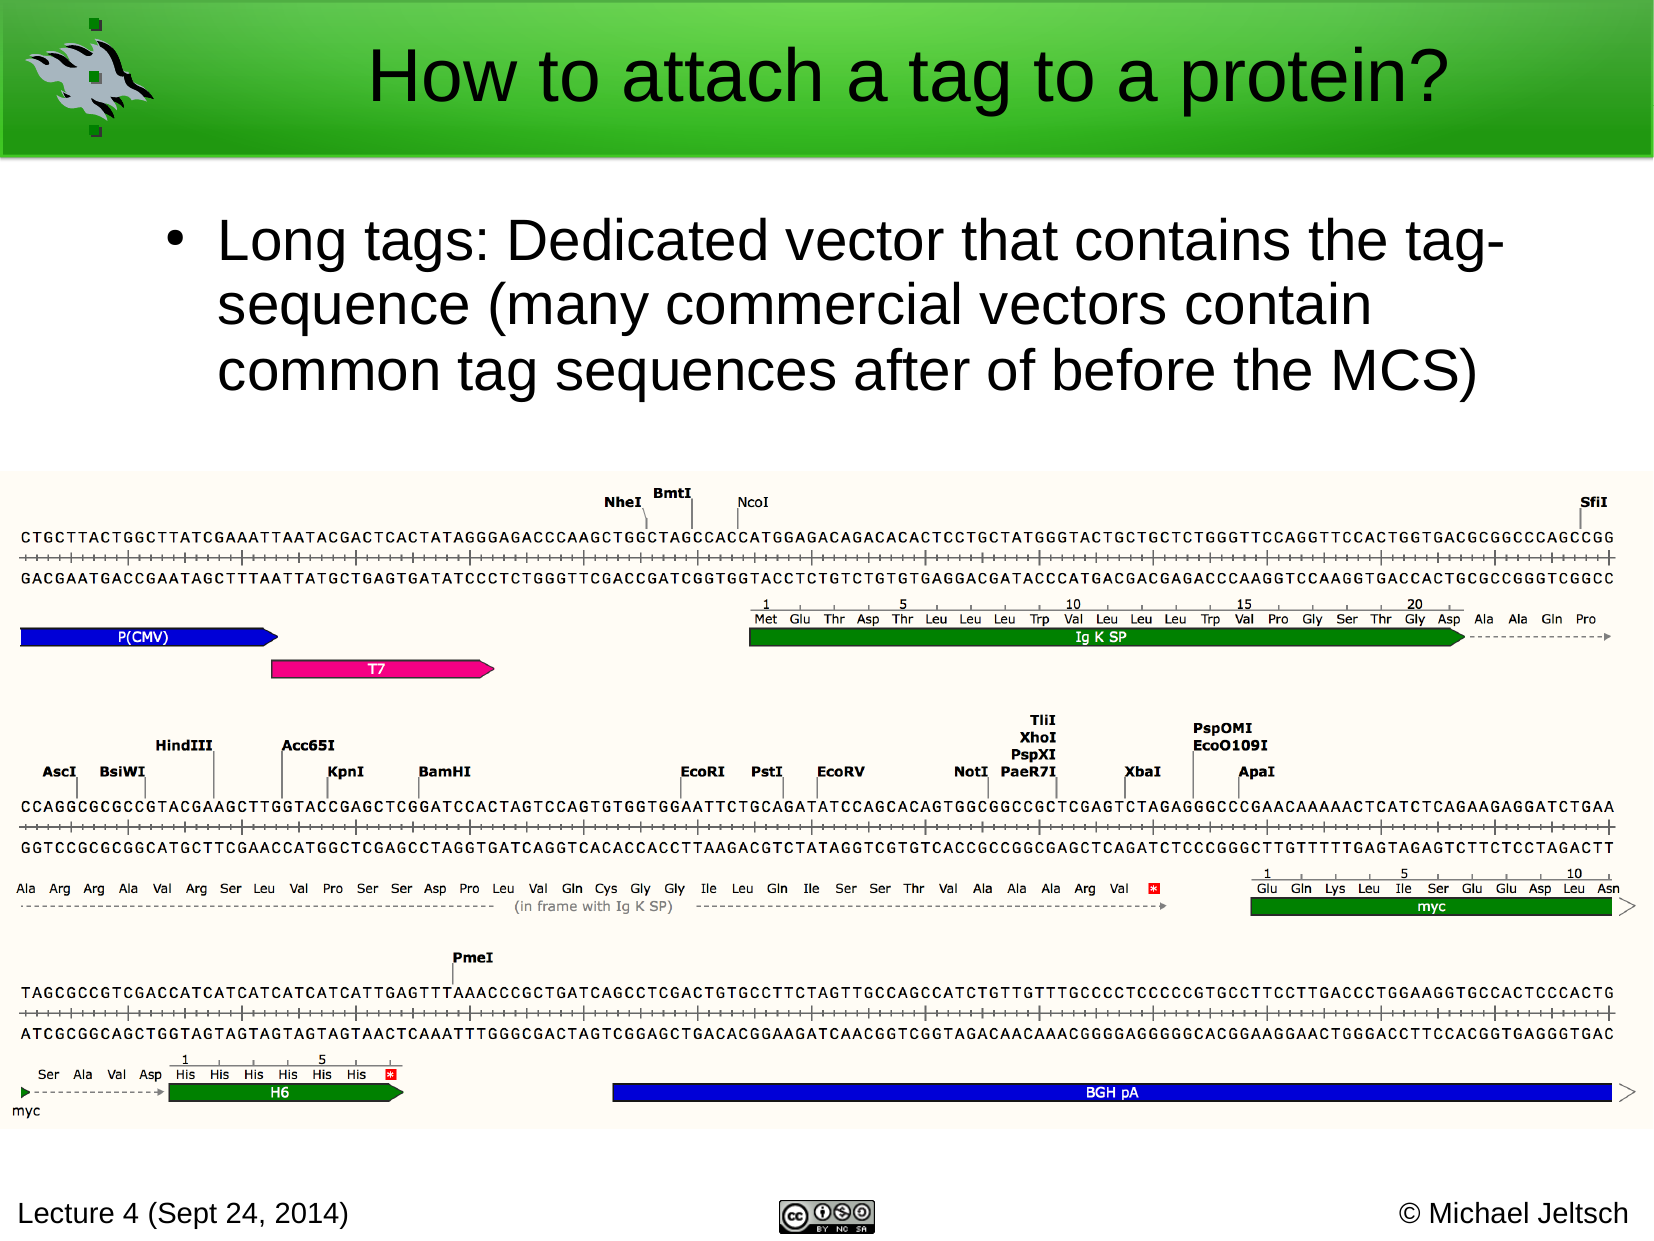

# How to attach a tag to a protein?
Long tags: Dedicated vector that contains the tag-sequence (many commercial vectors contain common tag sequences after of before the MCS)